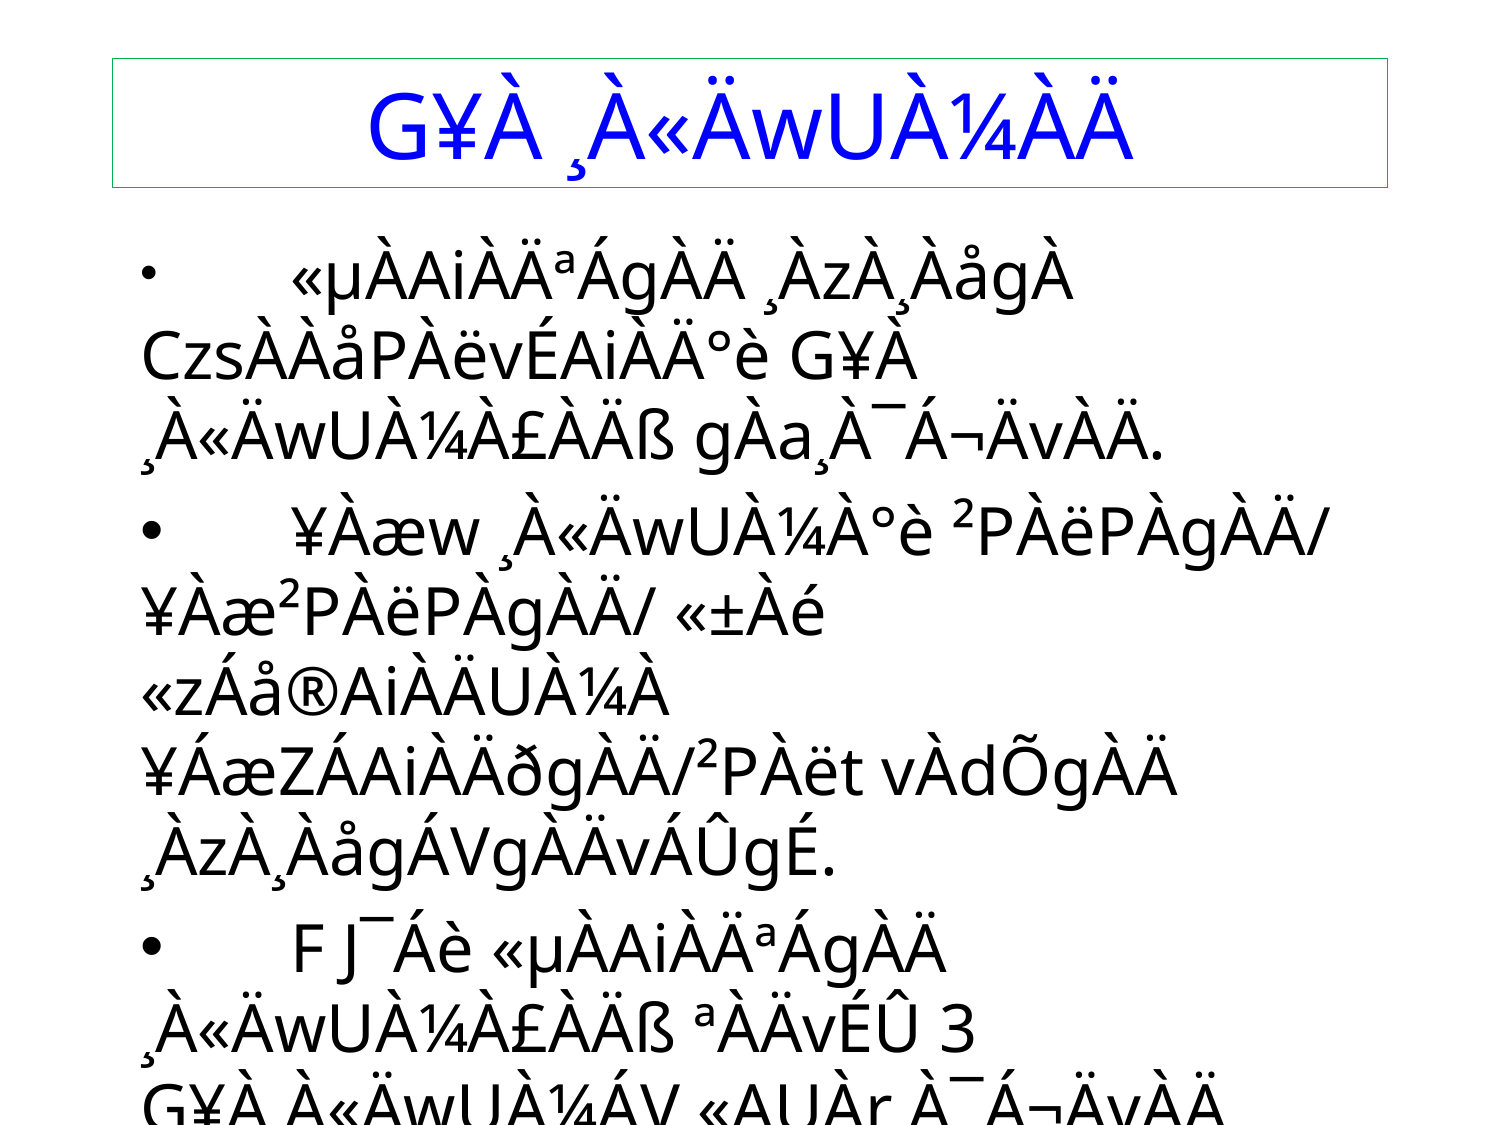

# G¥À ¸À«ÄwUÀ¼ÀÄ
	«µÀAiÀÄªÁgÀÄ ¸ÀzÀ¸ÀågÀ CzsÀÀåPÀëvÉAiÀÄ°è G¥À ¸À«ÄwUÀ¼À£ÀÄß gÀa¸À¯Á¬ÄvÀÄ.
	¥Àæw ¸À«ÄwUÀ¼À°è ²PÀëPÀgÀÄ/ ¥Àæ²PÀëPÀgÀÄ/ «±Àé «zÁå®AiÀÄUÀ¼À ¥ÁæZÁAiÀÄðgÀÄ/²PÀët vÀdÕgÀÄ ¸ÀzÀ¸ÀågÁVgÀÄvÁÛgÉ.
	F J¯Áè «µÀAiÀÄªÁgÀÄ ¸À«ÄwUÀ¼À£ÀÄß ªÀÄvÉÛ 3 G¥À¸À«ÄwUÀ¼ÁV «AUÀr¸À¯Á¬ÄvÀÄ
 1 jAzÀ 4 £ÉÃ vÀgÀUÀwªÀgÉUÉ
 5 jAzÀ 7 £ÉÃ vÀgÀUÀwªÀgÉUÉ
 8 jAzÀ 10 £ÉÃ vÀgÀUÀwªÀgÉUÉ